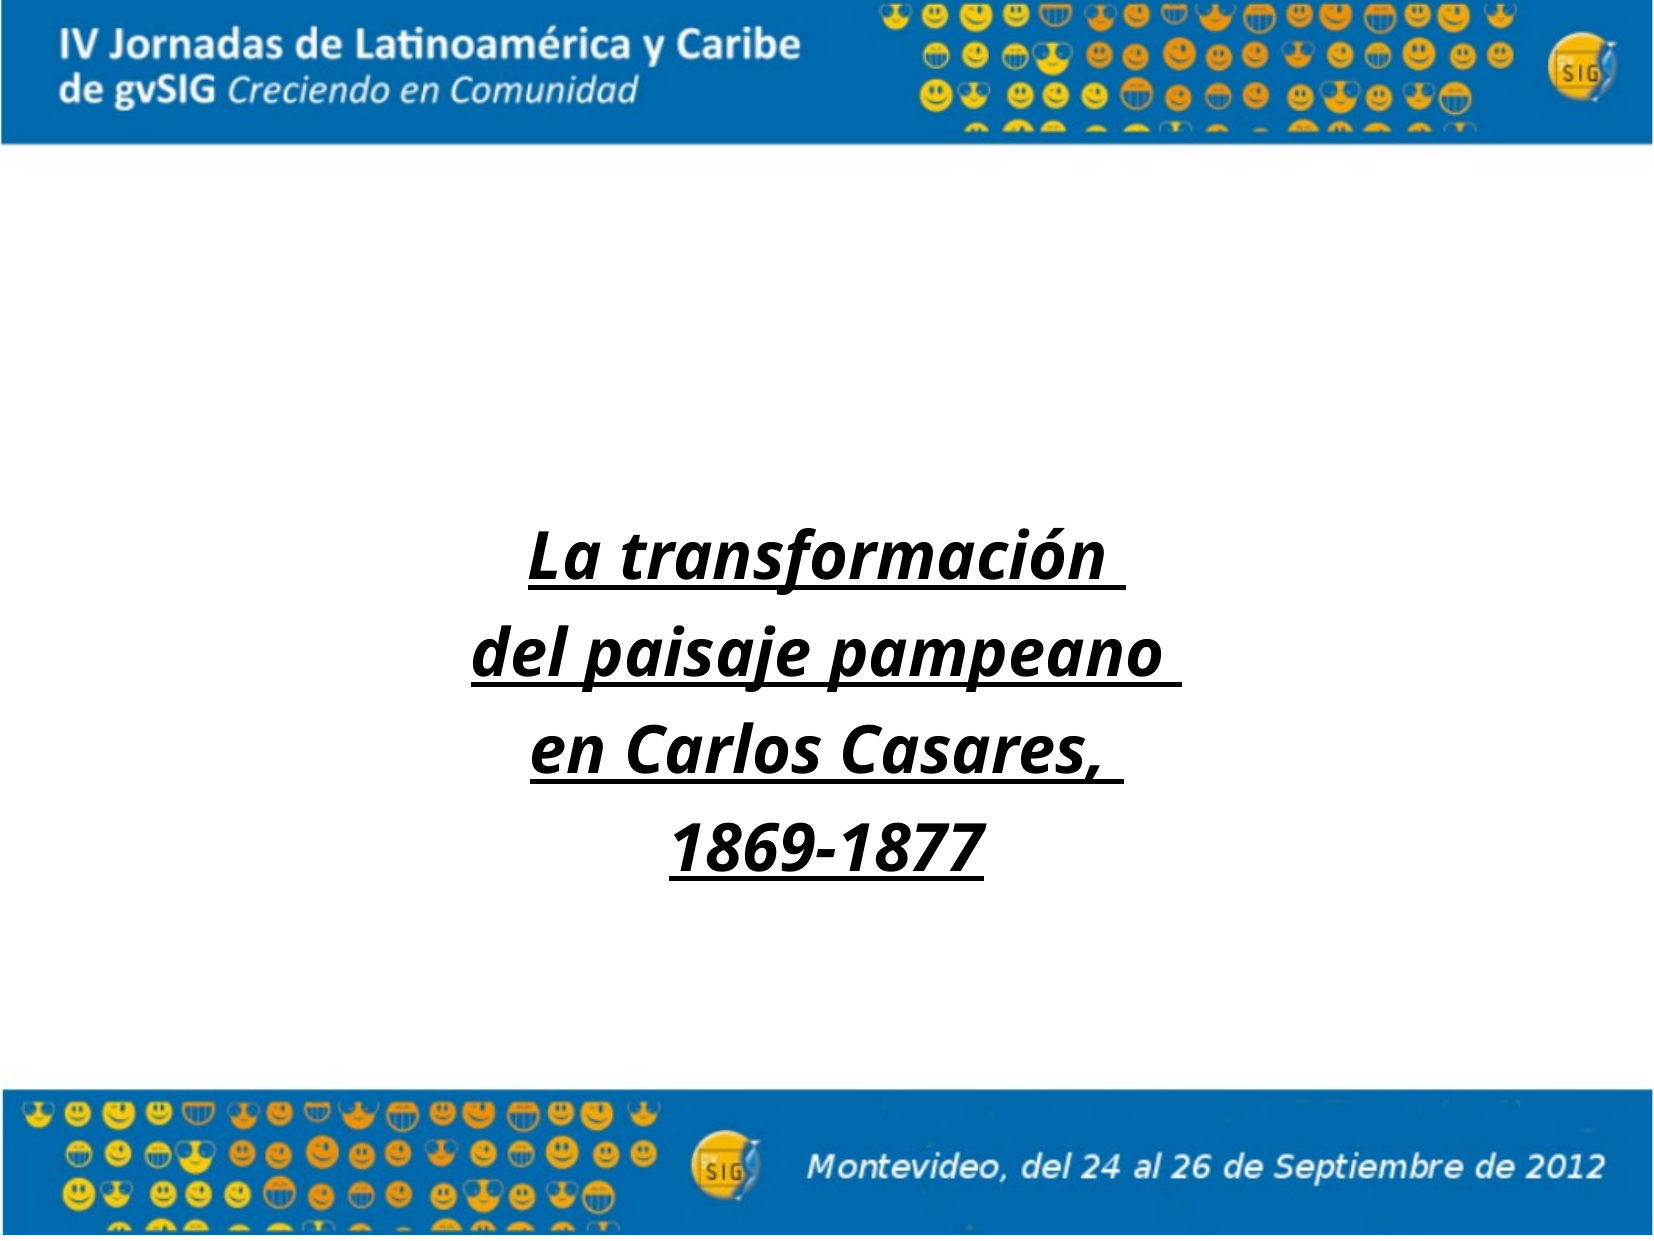

#
La transformación
del paisaje pampeano
en Carlos Casares,
1869-1877